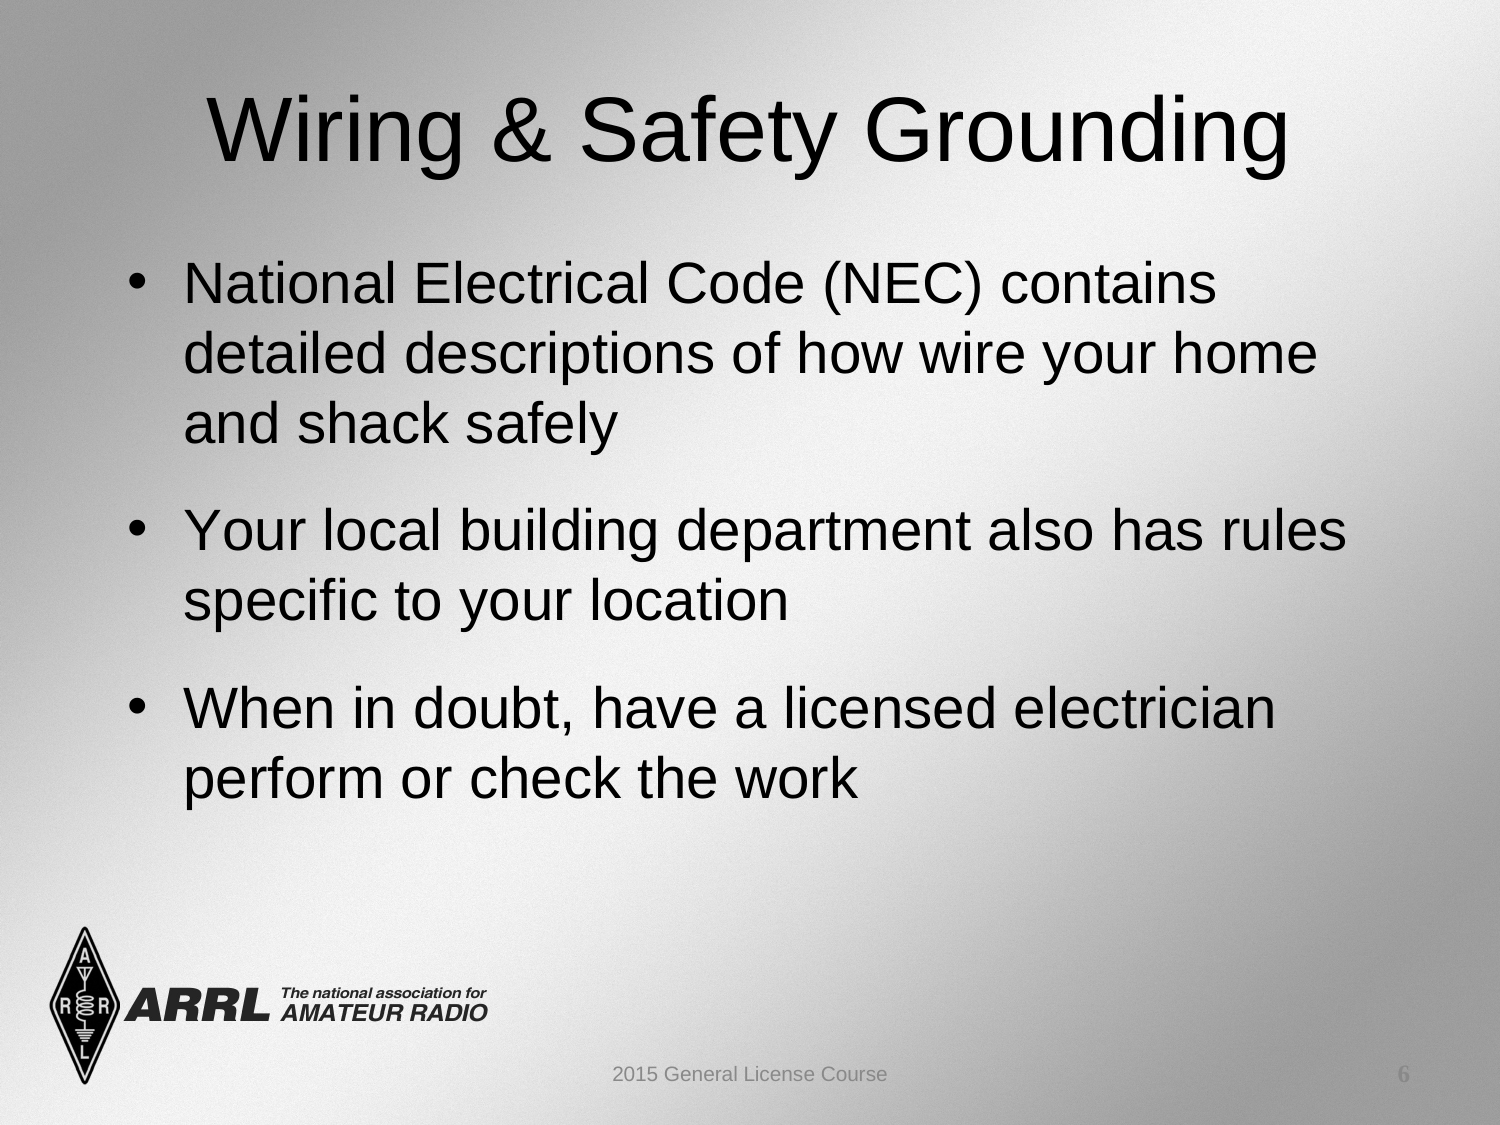

Wiring & Safety Grounding
National Electrical Code (NEC) contains detailed descriptions of how wire your home and shack safely
Your local building department also has rules specific to your location
When in doubt, have a licensed electrician perform or check the work
2015 General License Course